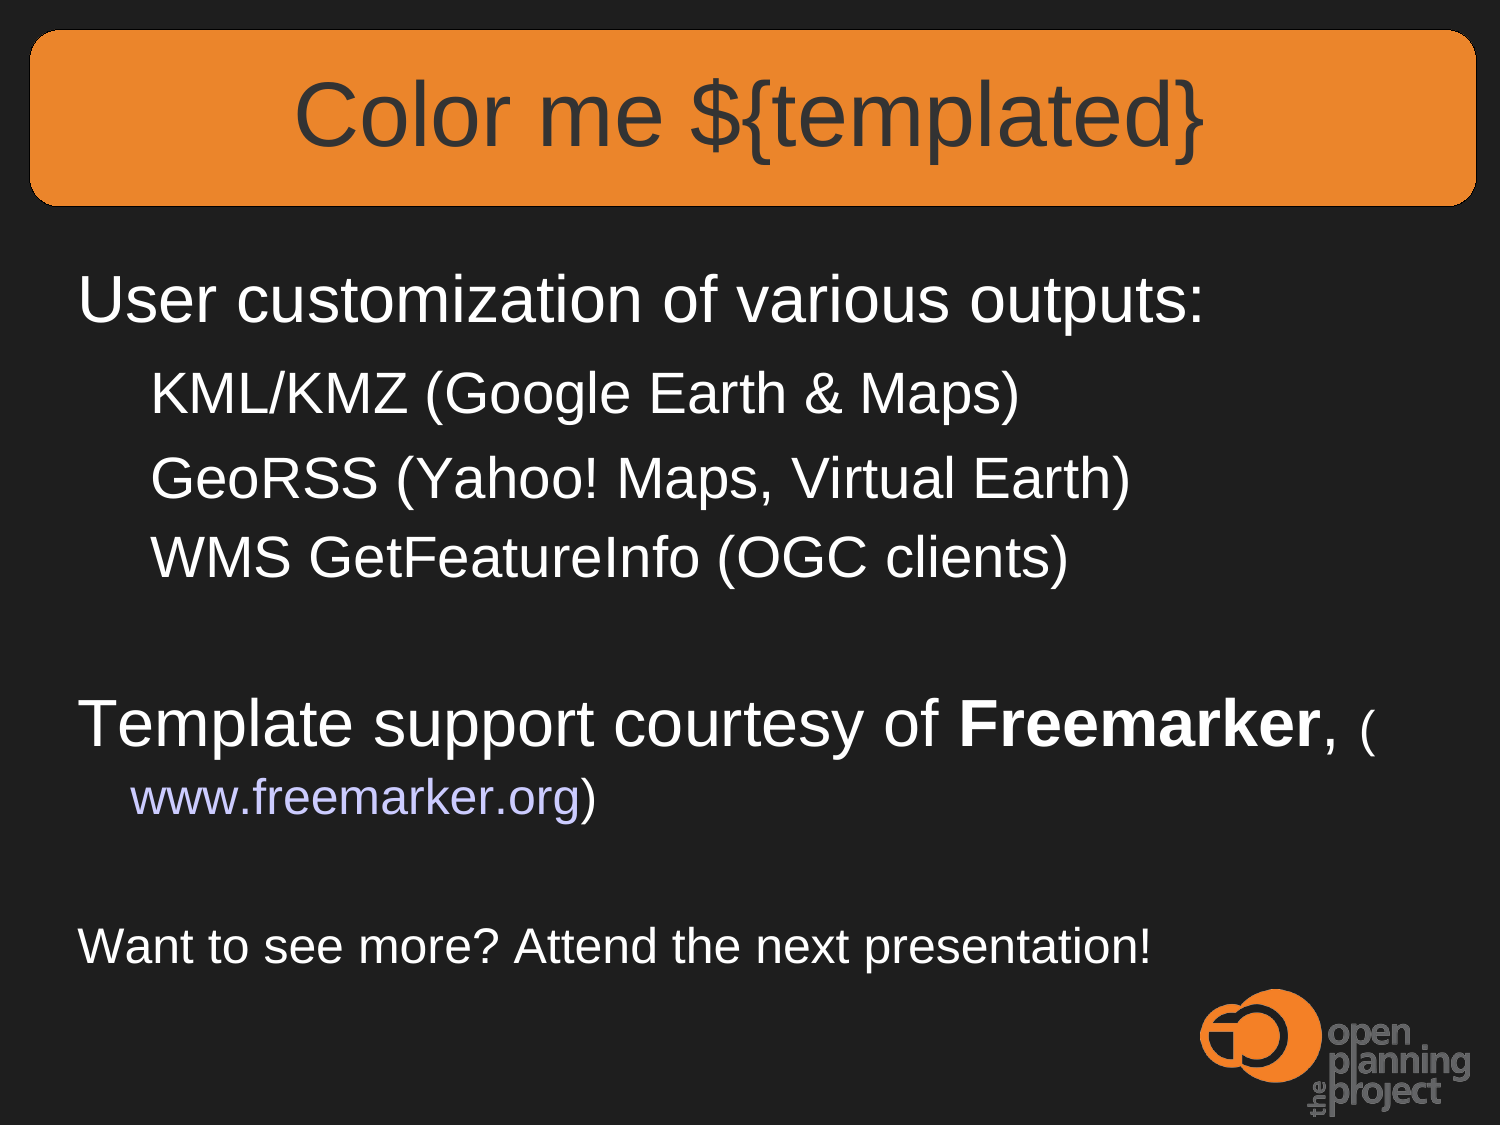

# Color me ${templated}
User customization of various outputs:
KML/KMZ (Google Earth & Maps)‏
GeoRSS (Yahoo! Maps, Virtual Earth)
WMS GetFeatureInfo (OGC clients)
Template support courtesy of Freemarker, (www.freemarker.org)‏
Want to see more? Attend the next presentation!